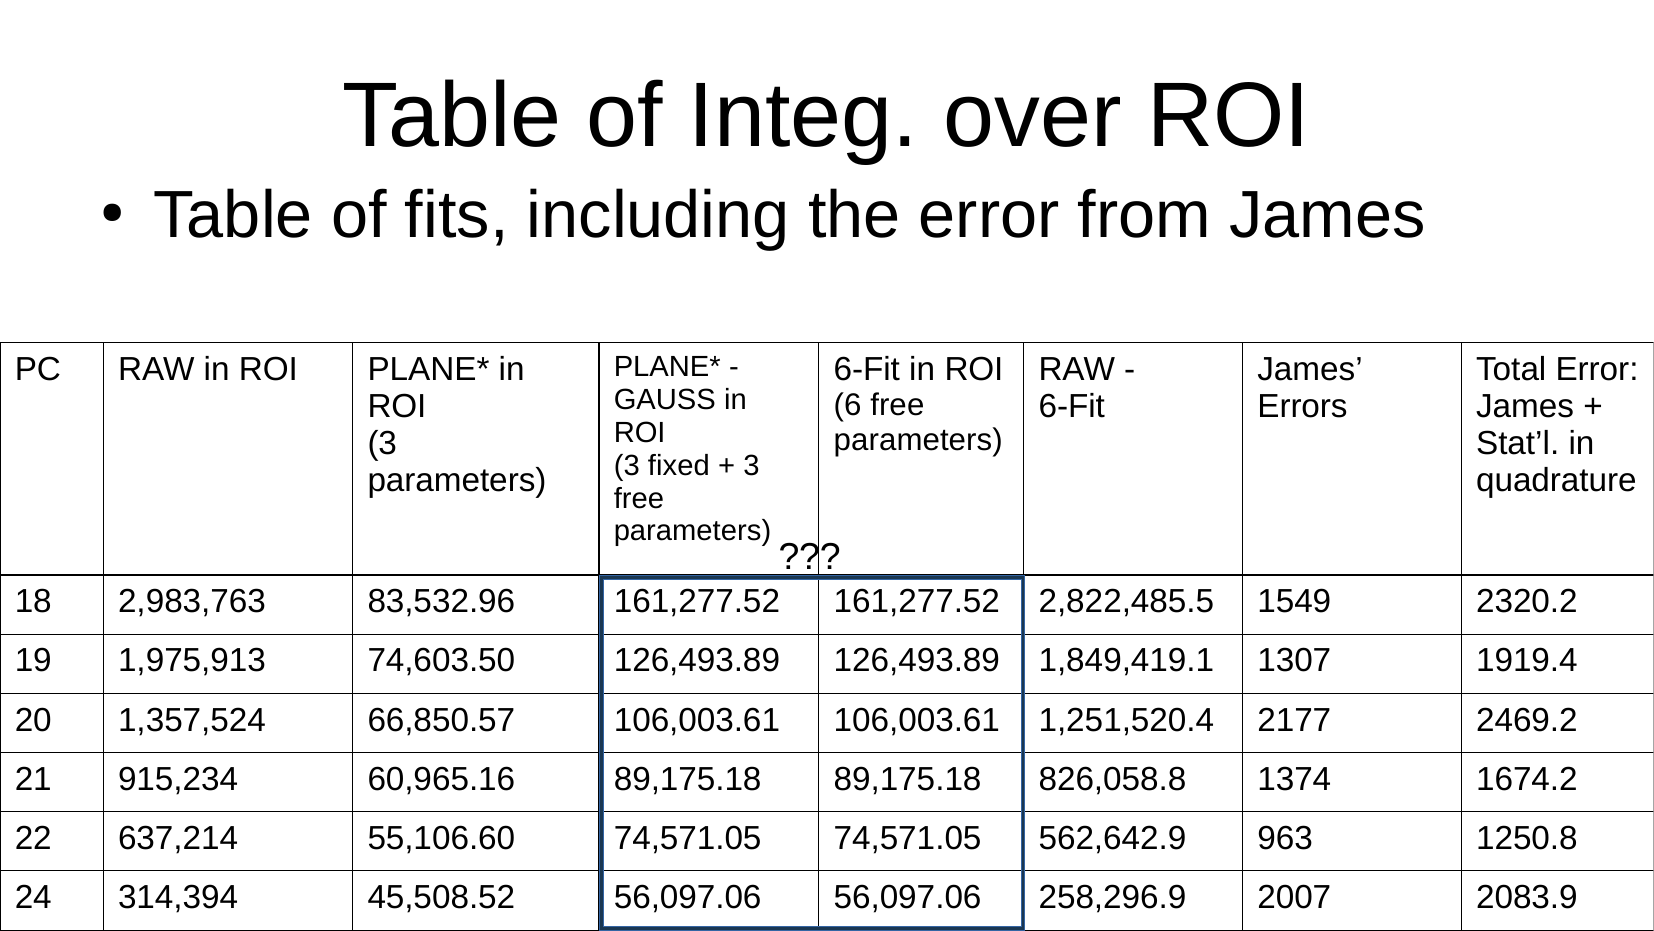

# Table of Integ. over ROI
Table of fits, including the error from James
| PC | RAW in ROI | PLANE\* in ROI (3 parameters) | PLANE\* - GAUSS in ROI (3 fixed + 3 free parameters) | 6-Fit in ROI (6 free parameters) | RAW - 6-Fit | James’ Errors | Total Error: James + Stat’l. in quadrature |
| --- | --- | --- | --- | --- | --- | --- | --- |
| 18 | 2,983,763 | 83,532.96 | 161,277.52 | 161,277.52 | 2,822,485.5 | 1549 | 2320.2 |
| 19 | 1,975,913 | 74,603.50 | 126,493.89 | 126,493.89 | 1,849,419.1 | 1307 | 1919.4 |
| 20 | 1,357,524 | 66,850.57 | 106,003.61 | 106,003.61 | 1,251,520.4 | 2177 | 2469.2 |
| 21 | 915,234 | 60,965.16 | 89,175.18 | 89,175.18 | 826,058.8 | 1374 | 1674.2 |
| 22 | 637,214 | 55,106.60 | 74,571.05 | 74,571.05 | 562,642.9 | 963 | 1250.8 |
| 24 | 314,394 | 45,508.52 | 56,097.06 | 56,097.06 | 258,296.9 | 2007 | 2083.9 |
???